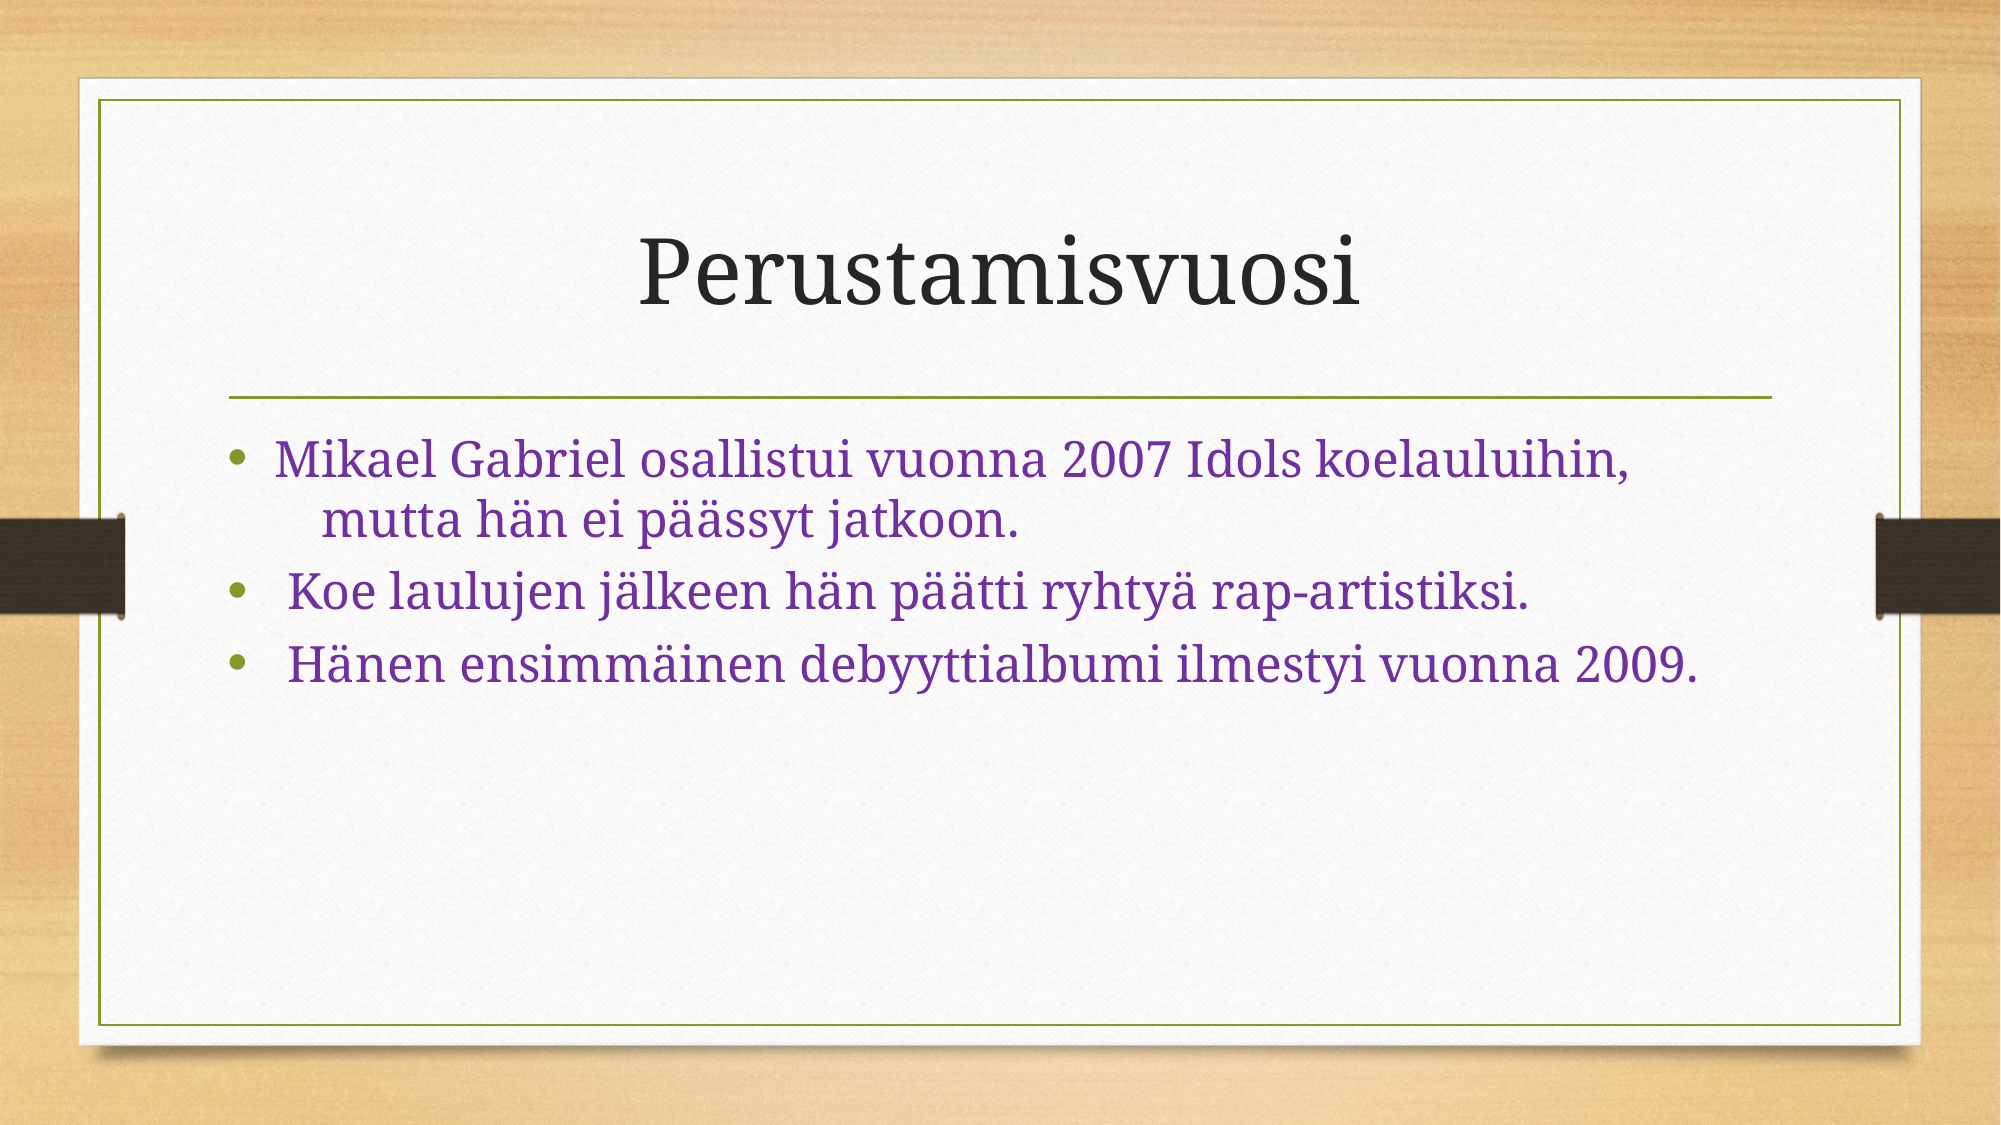

# Perustamisvuosi
Mikael Gabriel osallistui vuonna 2007 Idols koelauluihin, mutta hän ei päässyt jatkoon.
 Koe laulujen jälkeen hän päätti ryhtyä rap-artistiksi.
 Hänen ensimmäinen debyyttialbumi ilmestyi vuonna 2009.